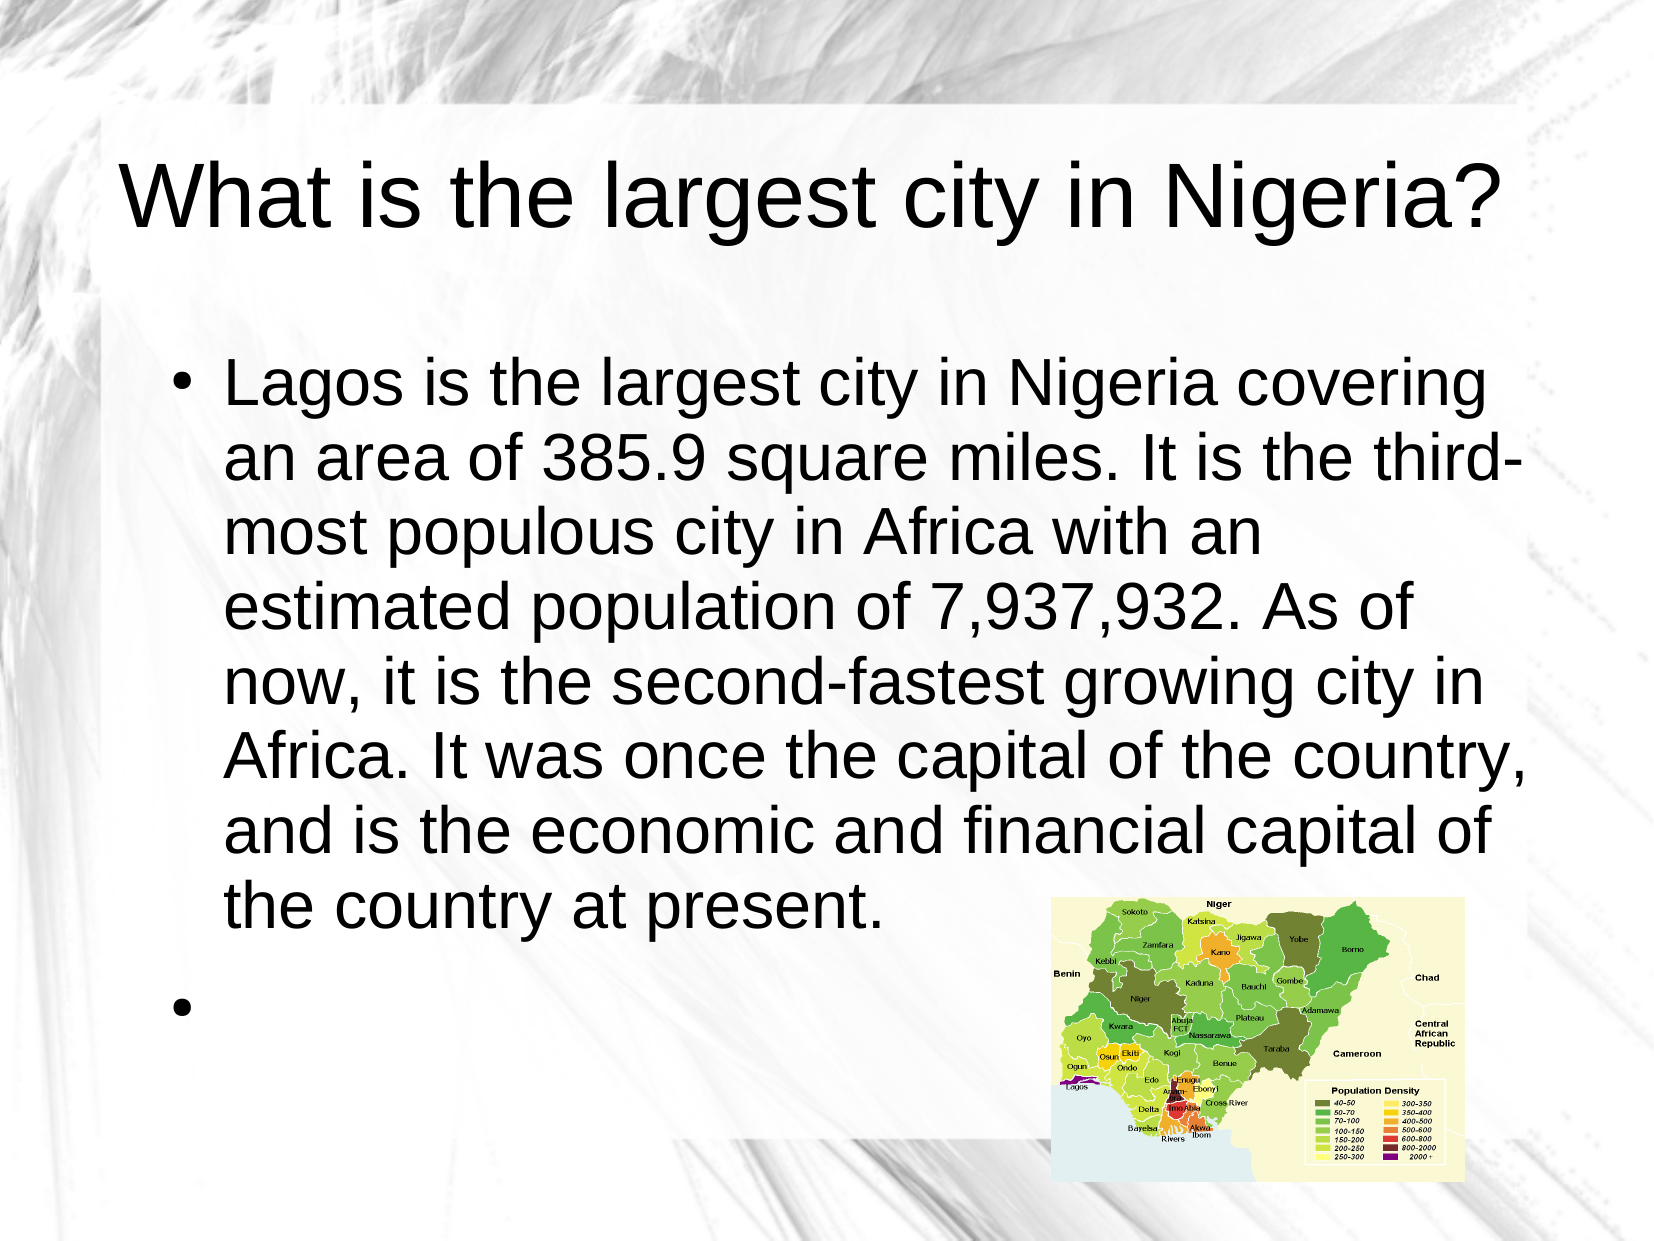

# What is the largest city in Nigeria?
Lagos is the largest city in Nigeria covering an area of 385.9 square miles. It is the third-most populous city in Africa with an estimated population of 7,937,932. As of now, it is the second-fastest growing city in Africa. It was once the capital of the country, and is the economic and financial capital of the country at present.